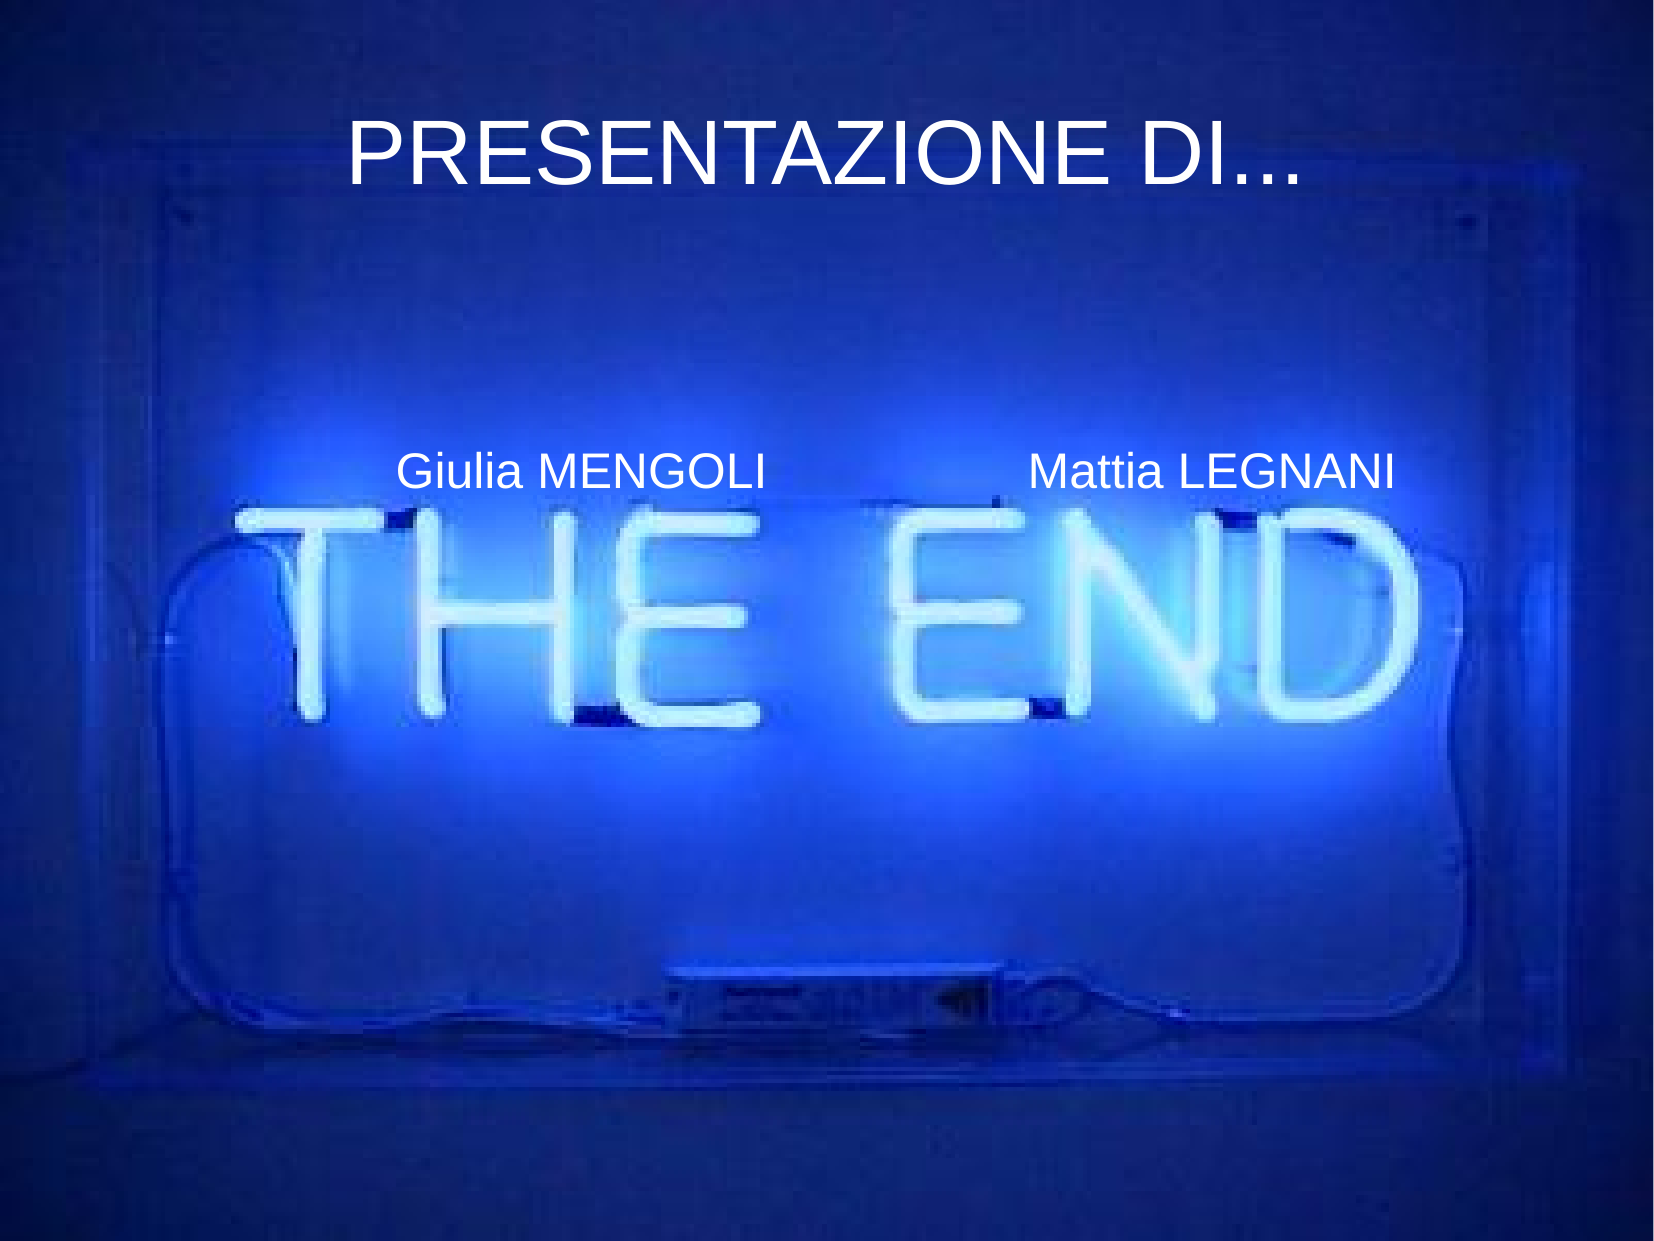

# PRESENTAZIONE DI...
Giulia MENGOLI
Mattia LEGNANI